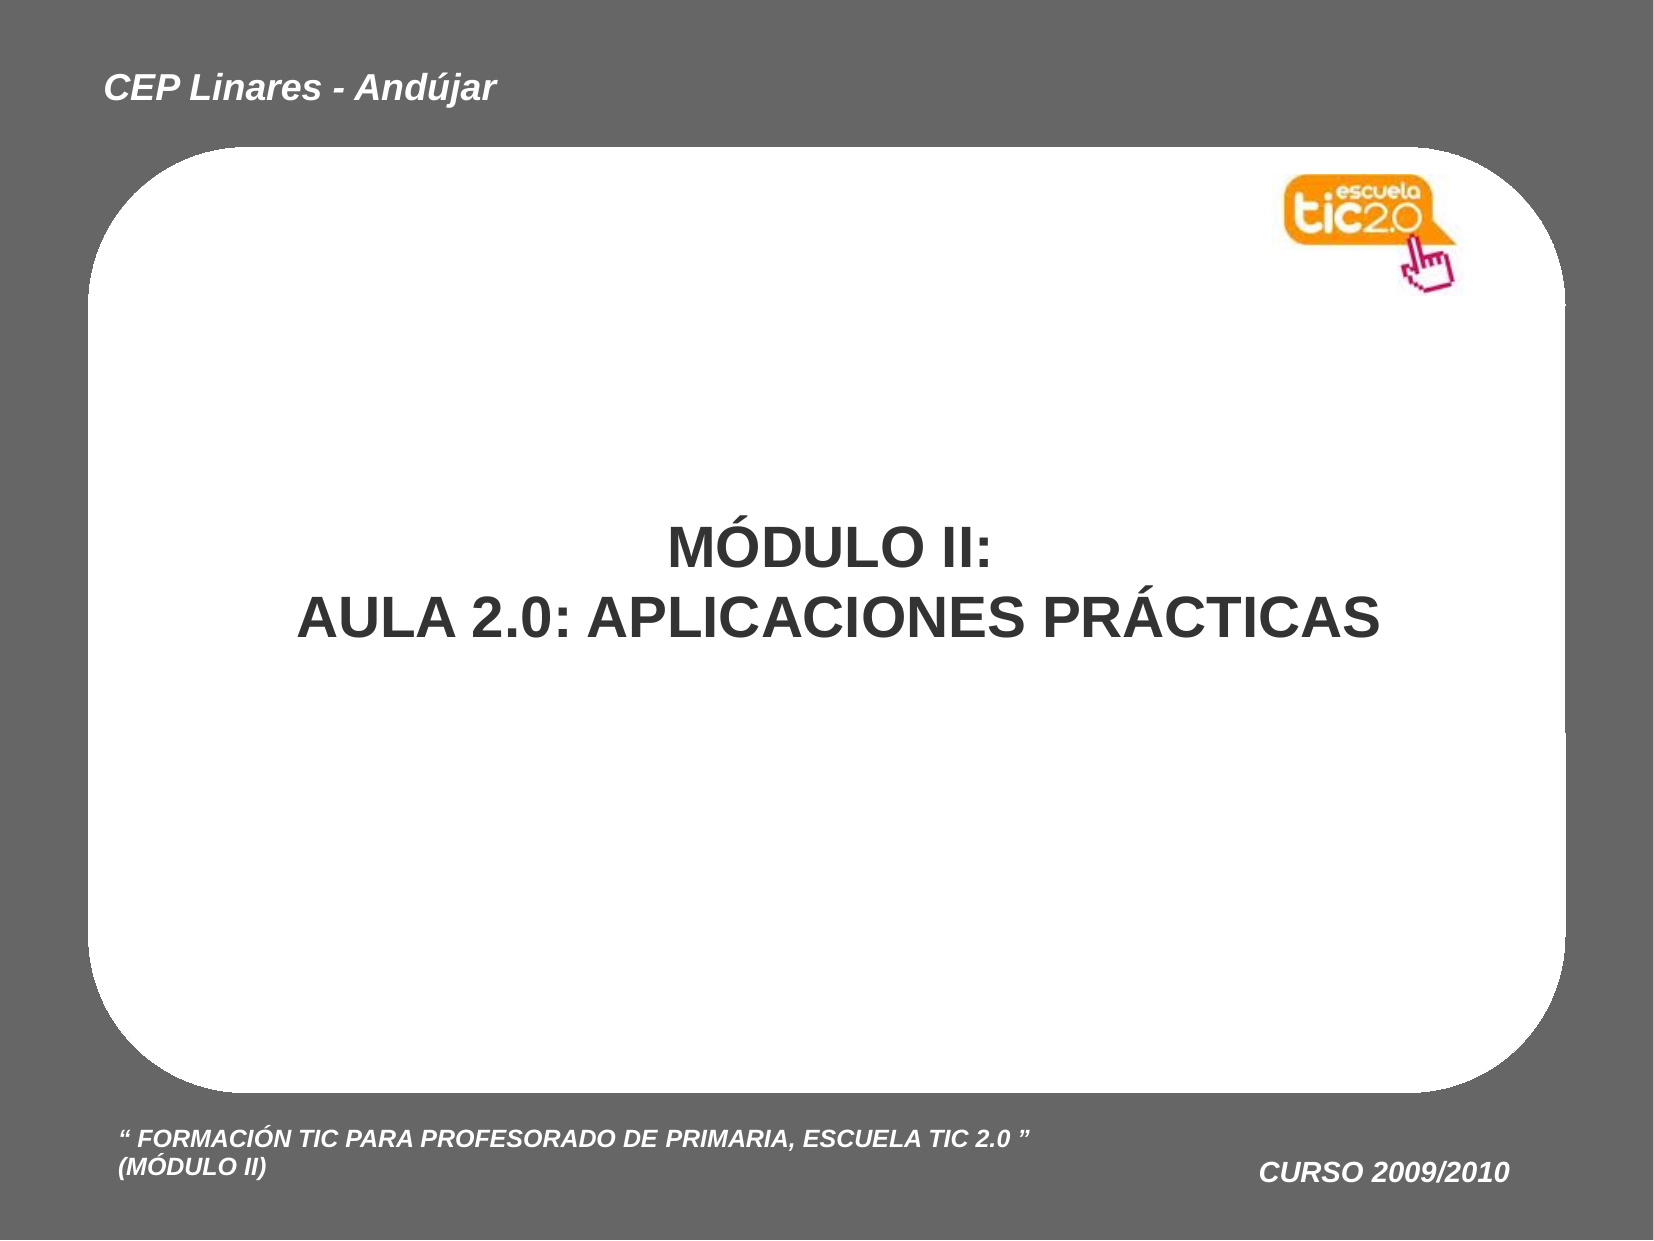

# MÓDULO II: AULA 2.0: APLICACIONES PRÁCTICAS